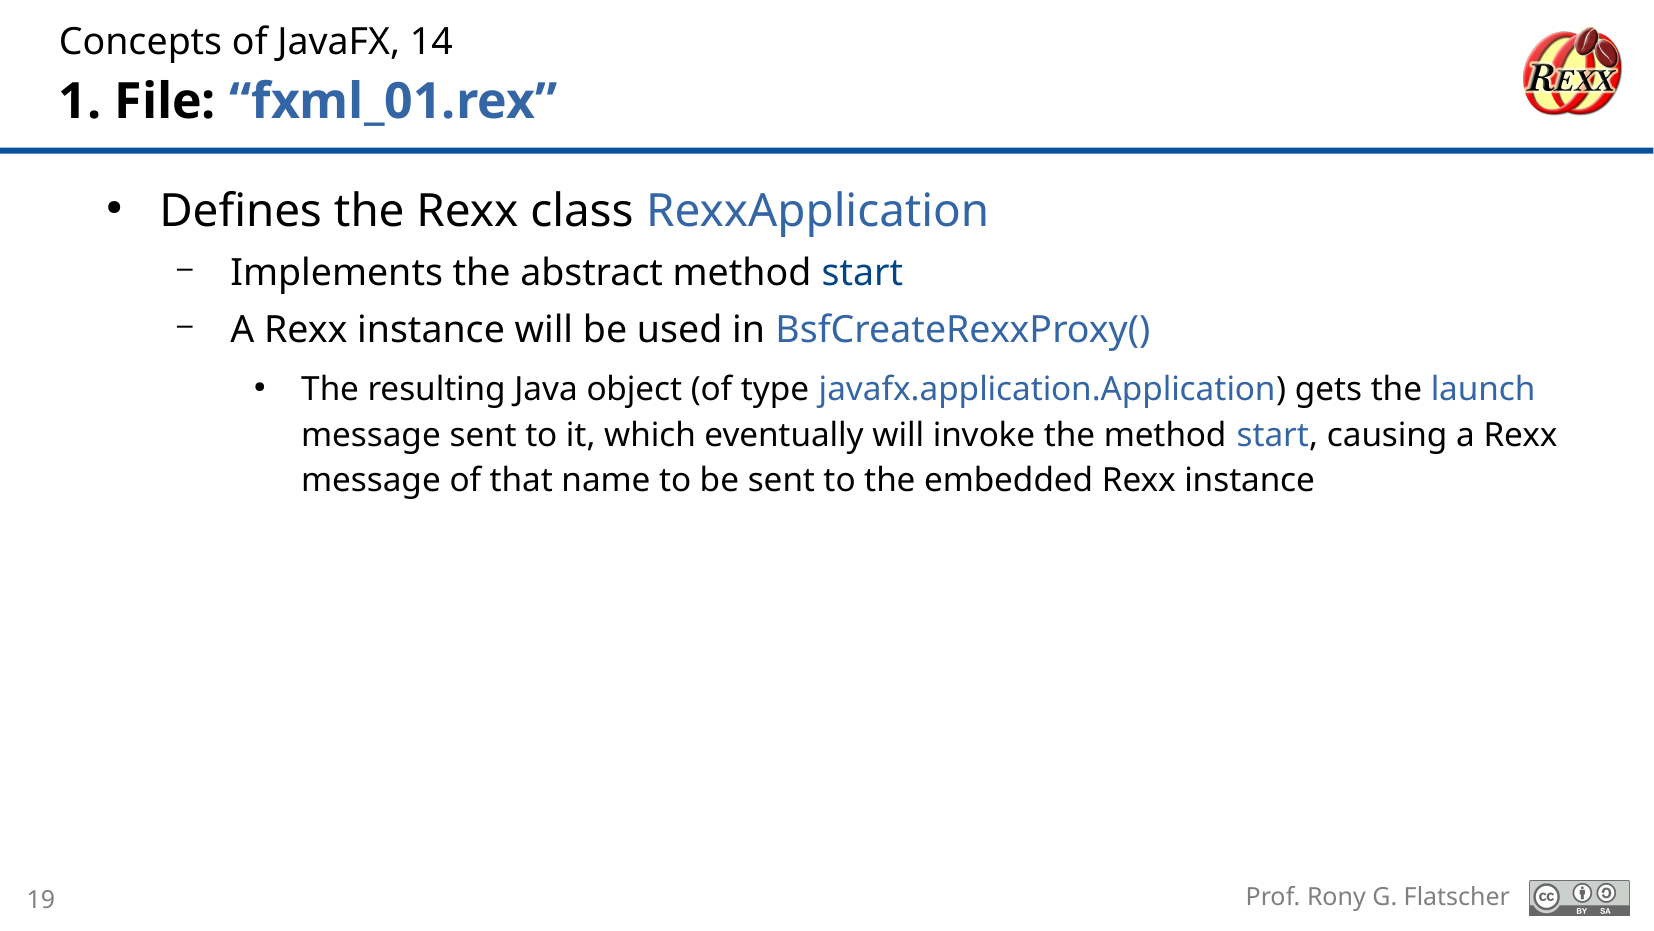

Concepts of JavaFX, 14
1. File: “fxml_01.rex”
# Defines the Rexx class RexxApplication
Implements the abstract method start
A Rexx instance will be used in BsfCreateRexxProxy()
The resulting Java object (of type javafx.application.Application) gets the launch message sent to it, which eventually will invoke the method start, causing a Rexx message of that name to be sent to the embedded Rexx instance